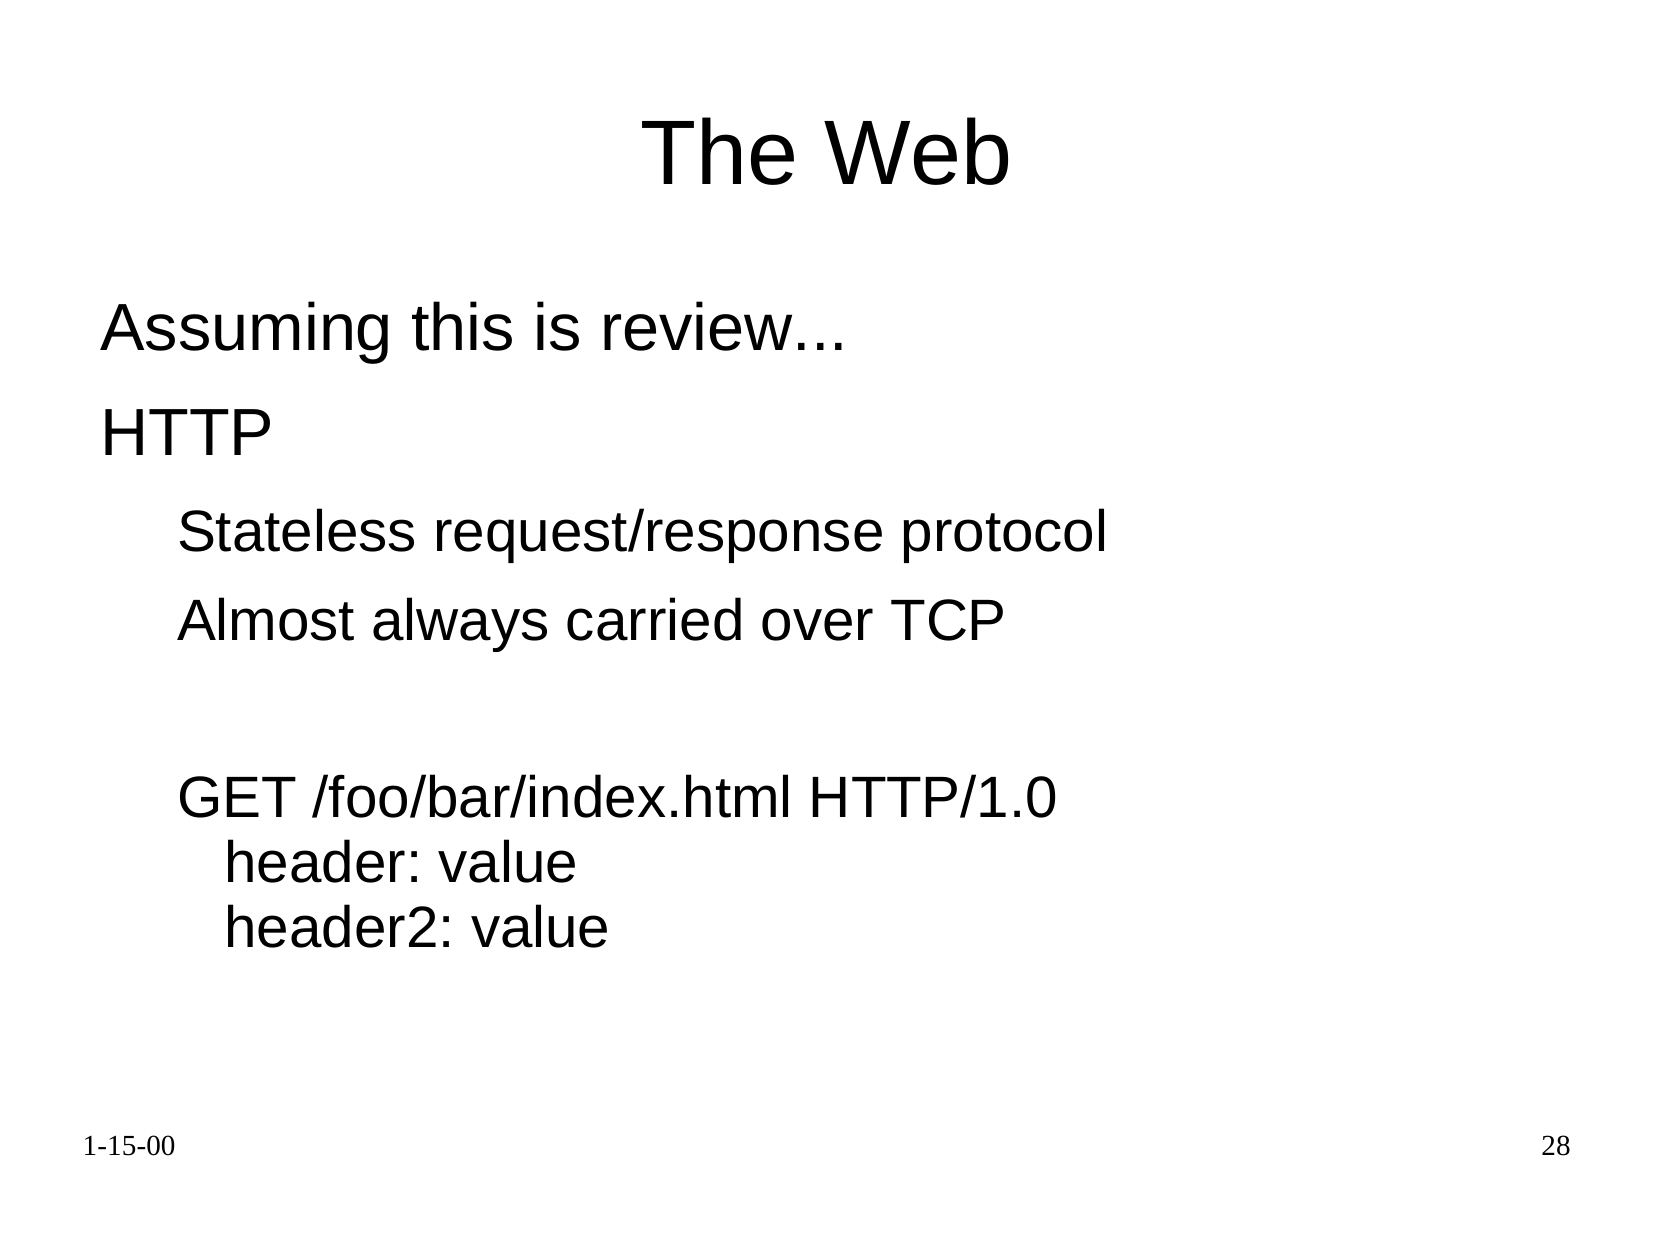

# The Web
Assuming this is review...
HTTP
Stateless request/response protocol
Almost always carried over TCP
GET /foo/bar/index.html HTTP/1.0
header: value
header2: value
1-15-00
28